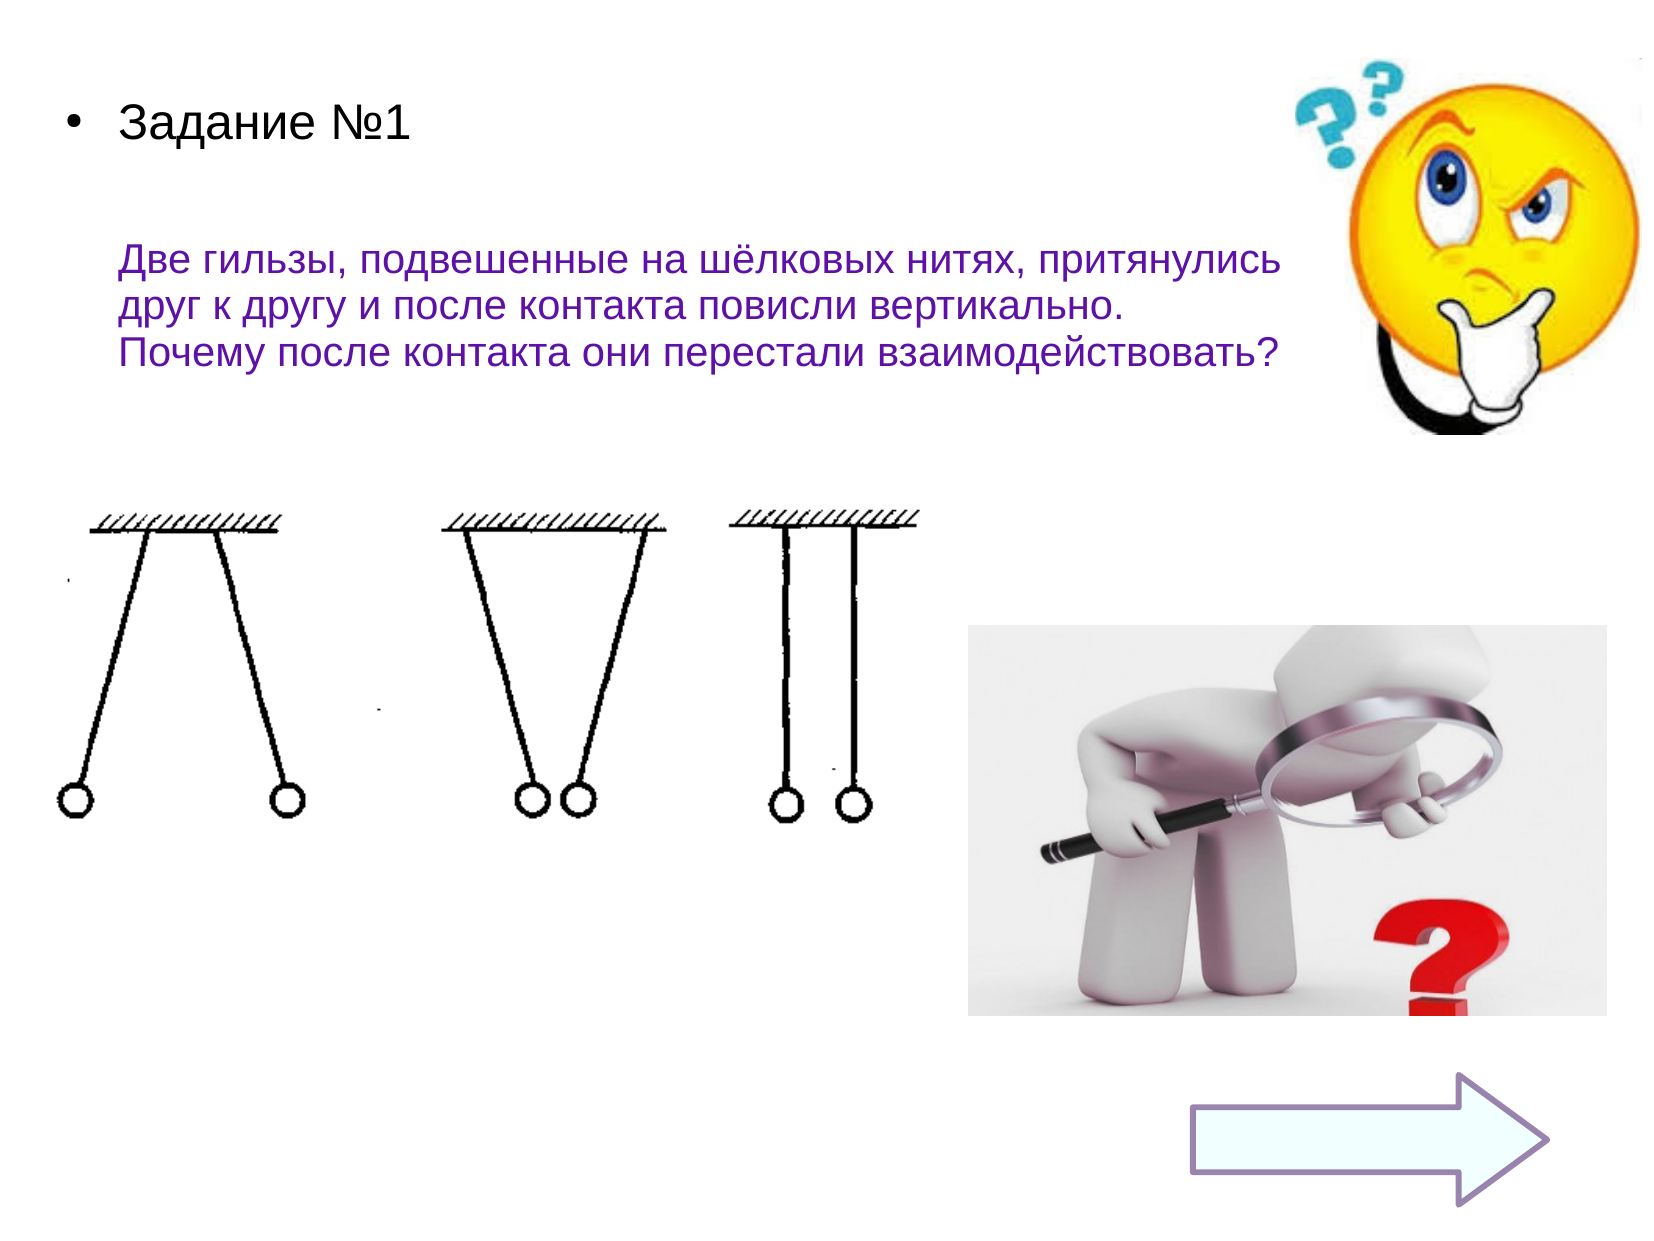

# Задание №1
Две гильзы, подвешенные на шёлковых нитях, притянулись
друг к другу и после контакта повисли вертикально.
Почему после контакта они перестали взаимодействовать?